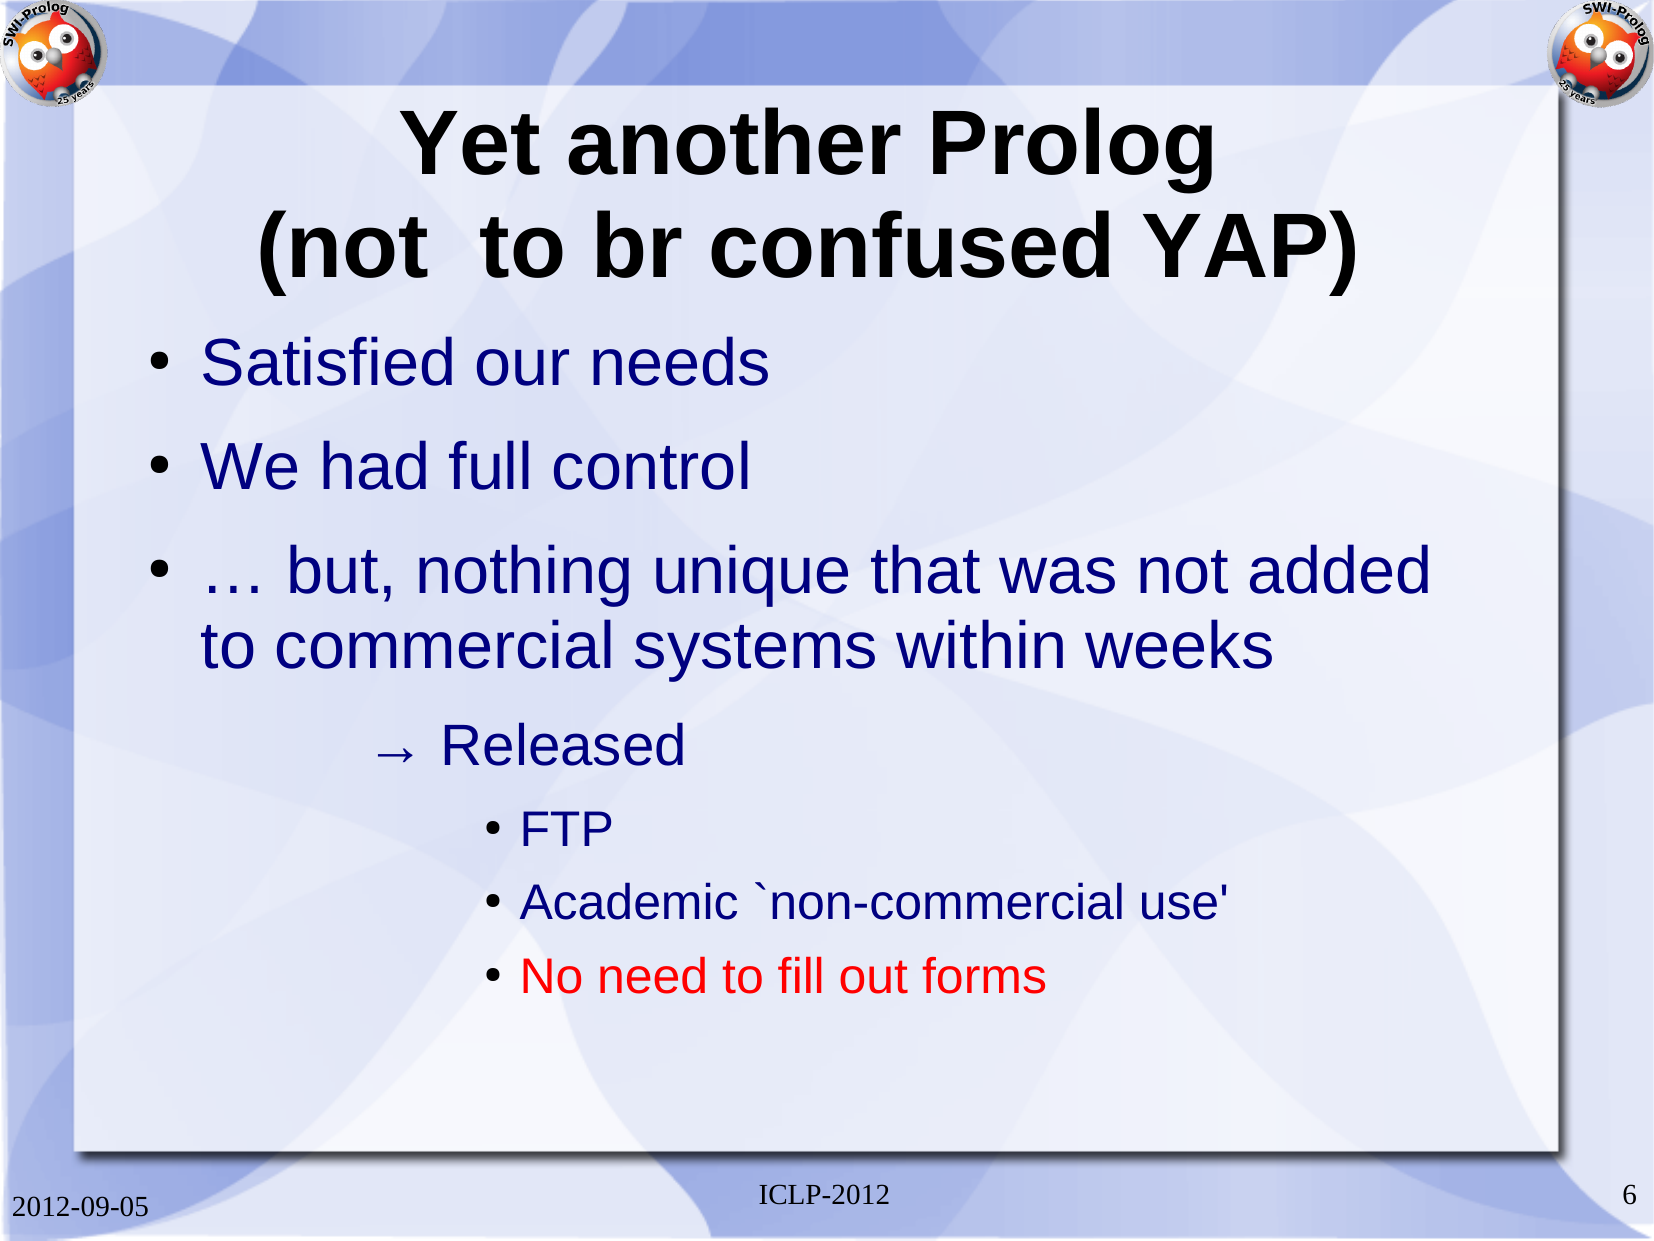

# Yet another Prolog (not to br confused YAP)
Satisfied our needs
We had full control
… but, nothing unique that was not added to commercial systems within weeks
→ Released
FTP
Academic `non-commercial use'
No need to fill out forms
ICLP-2012
6
2012-09-05